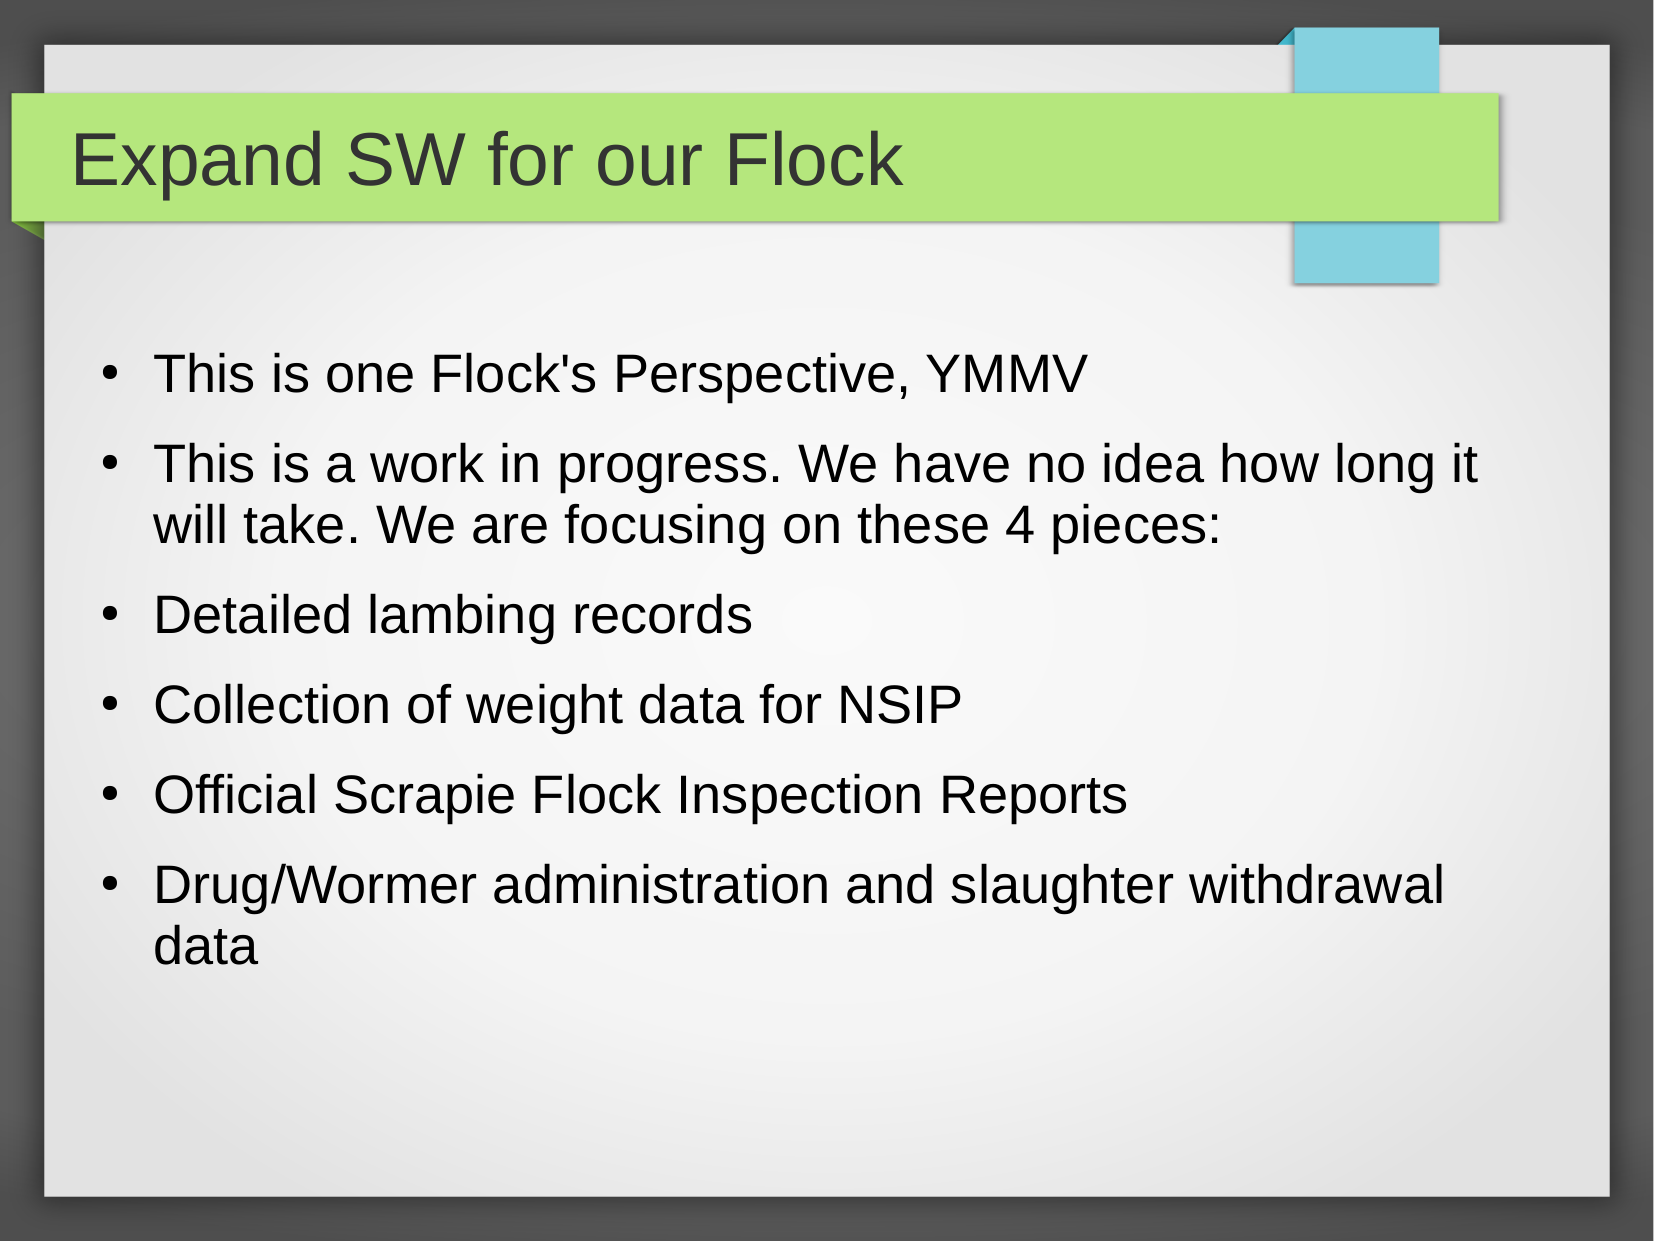

# Expand SW for our Flock
This is one Flock's Perspective, YMMV
This is a work in progress. We have no idea how long it will take. We are focusing on these 4 pieces:
Detailed lambing records
Collection of weight data for NSIP
Official Scrapie Flock Inspection Reports
Drug/Wormer administration and slaughter withdrawal data